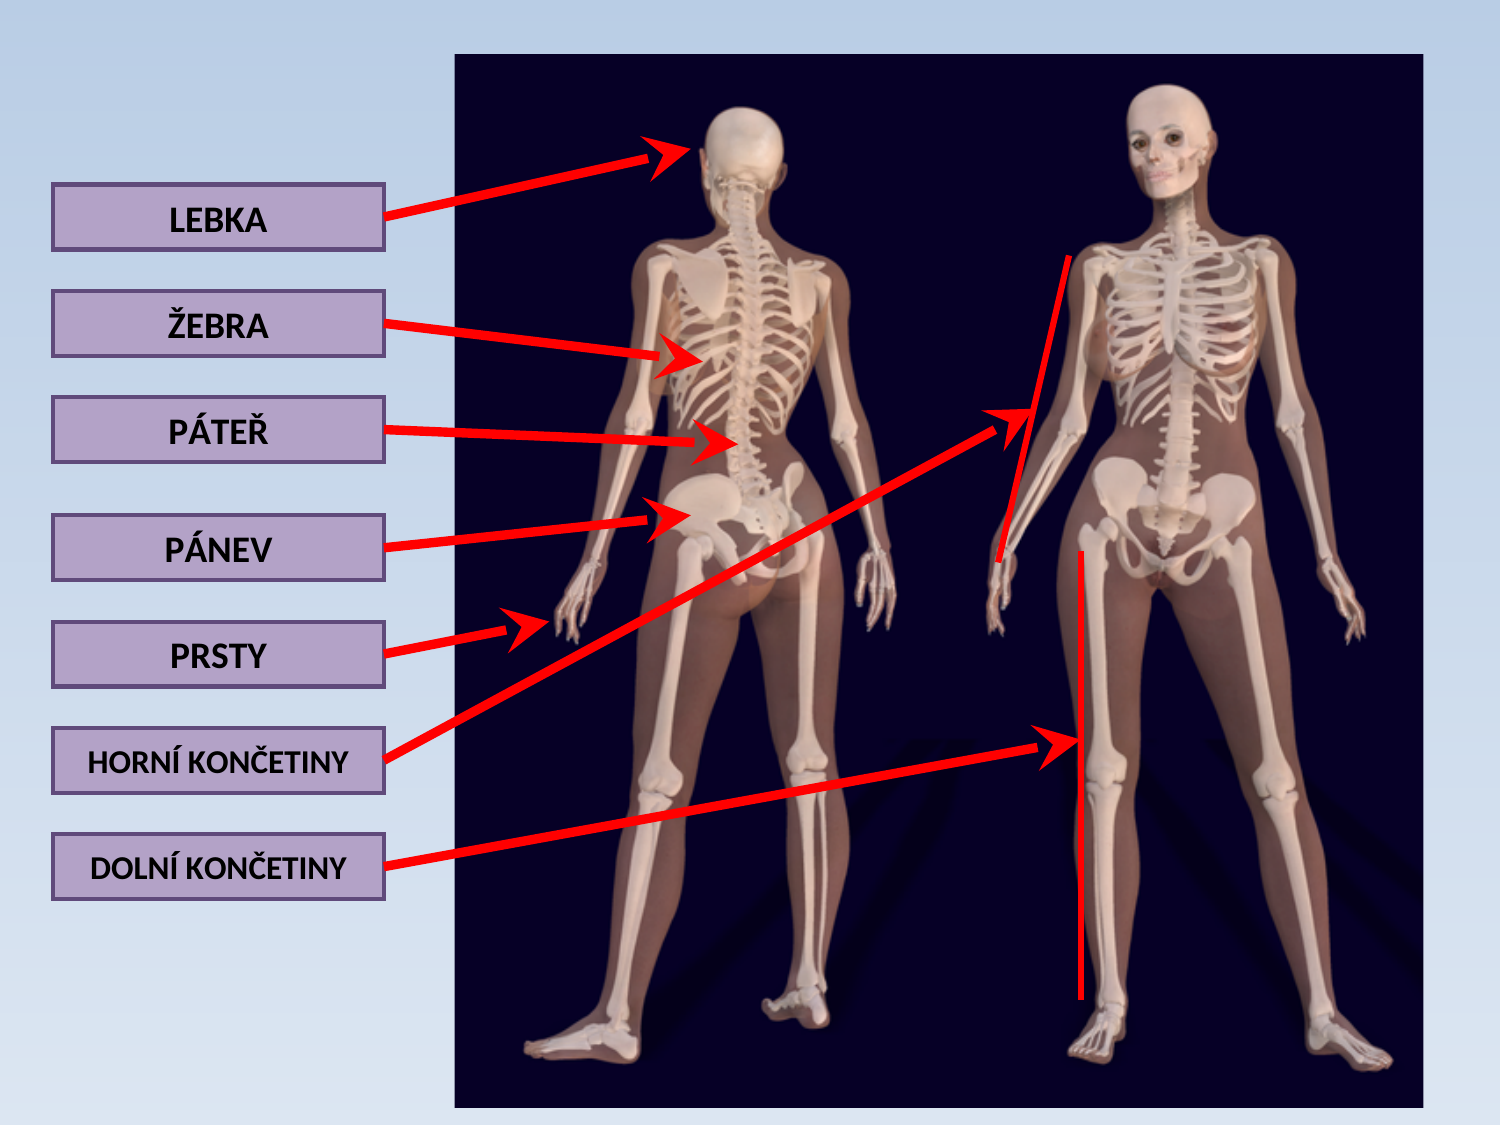

LEBKA
ŽEBRA
PÁTEŘ
PÁNEV
PRSTY
HORNÍ KONČETINY
DOLNÍ KONČETINY